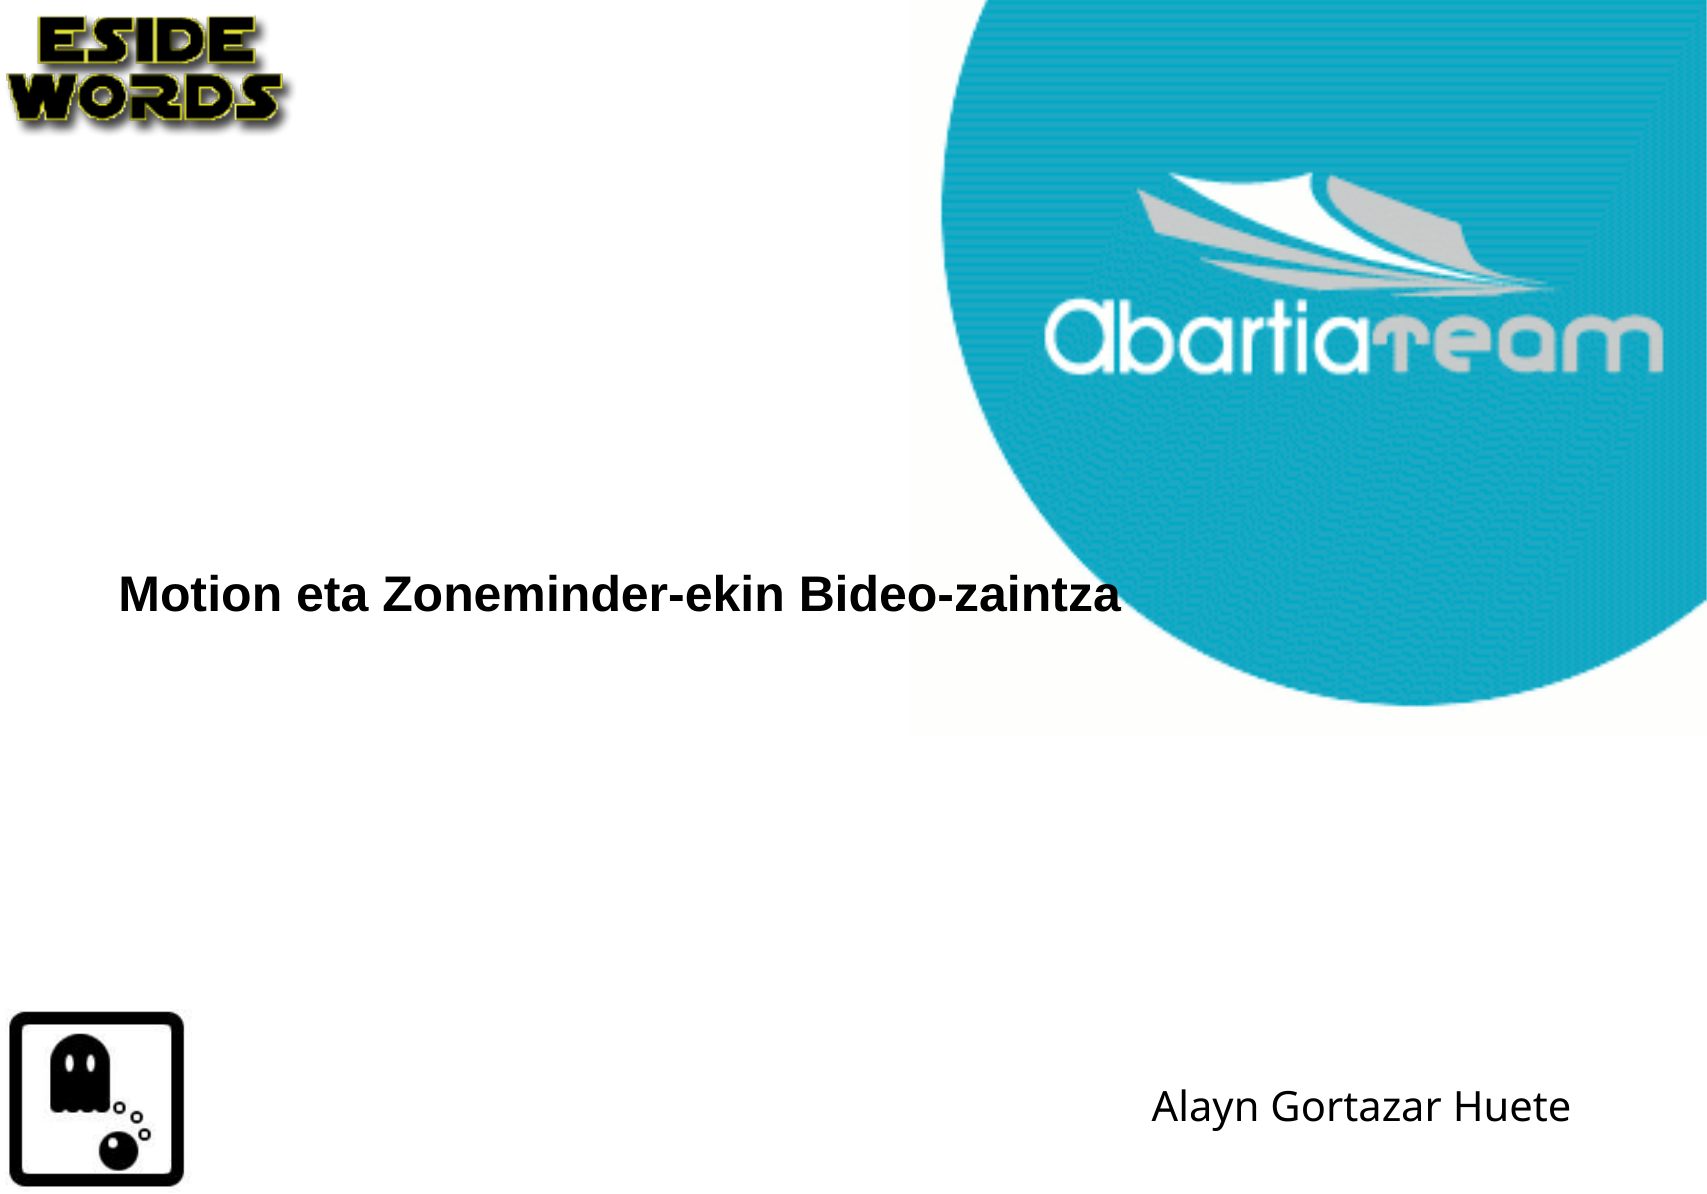

Motion eta Zoneminder-ekin Bideo-zaintza
Alayn Gortazar Huete